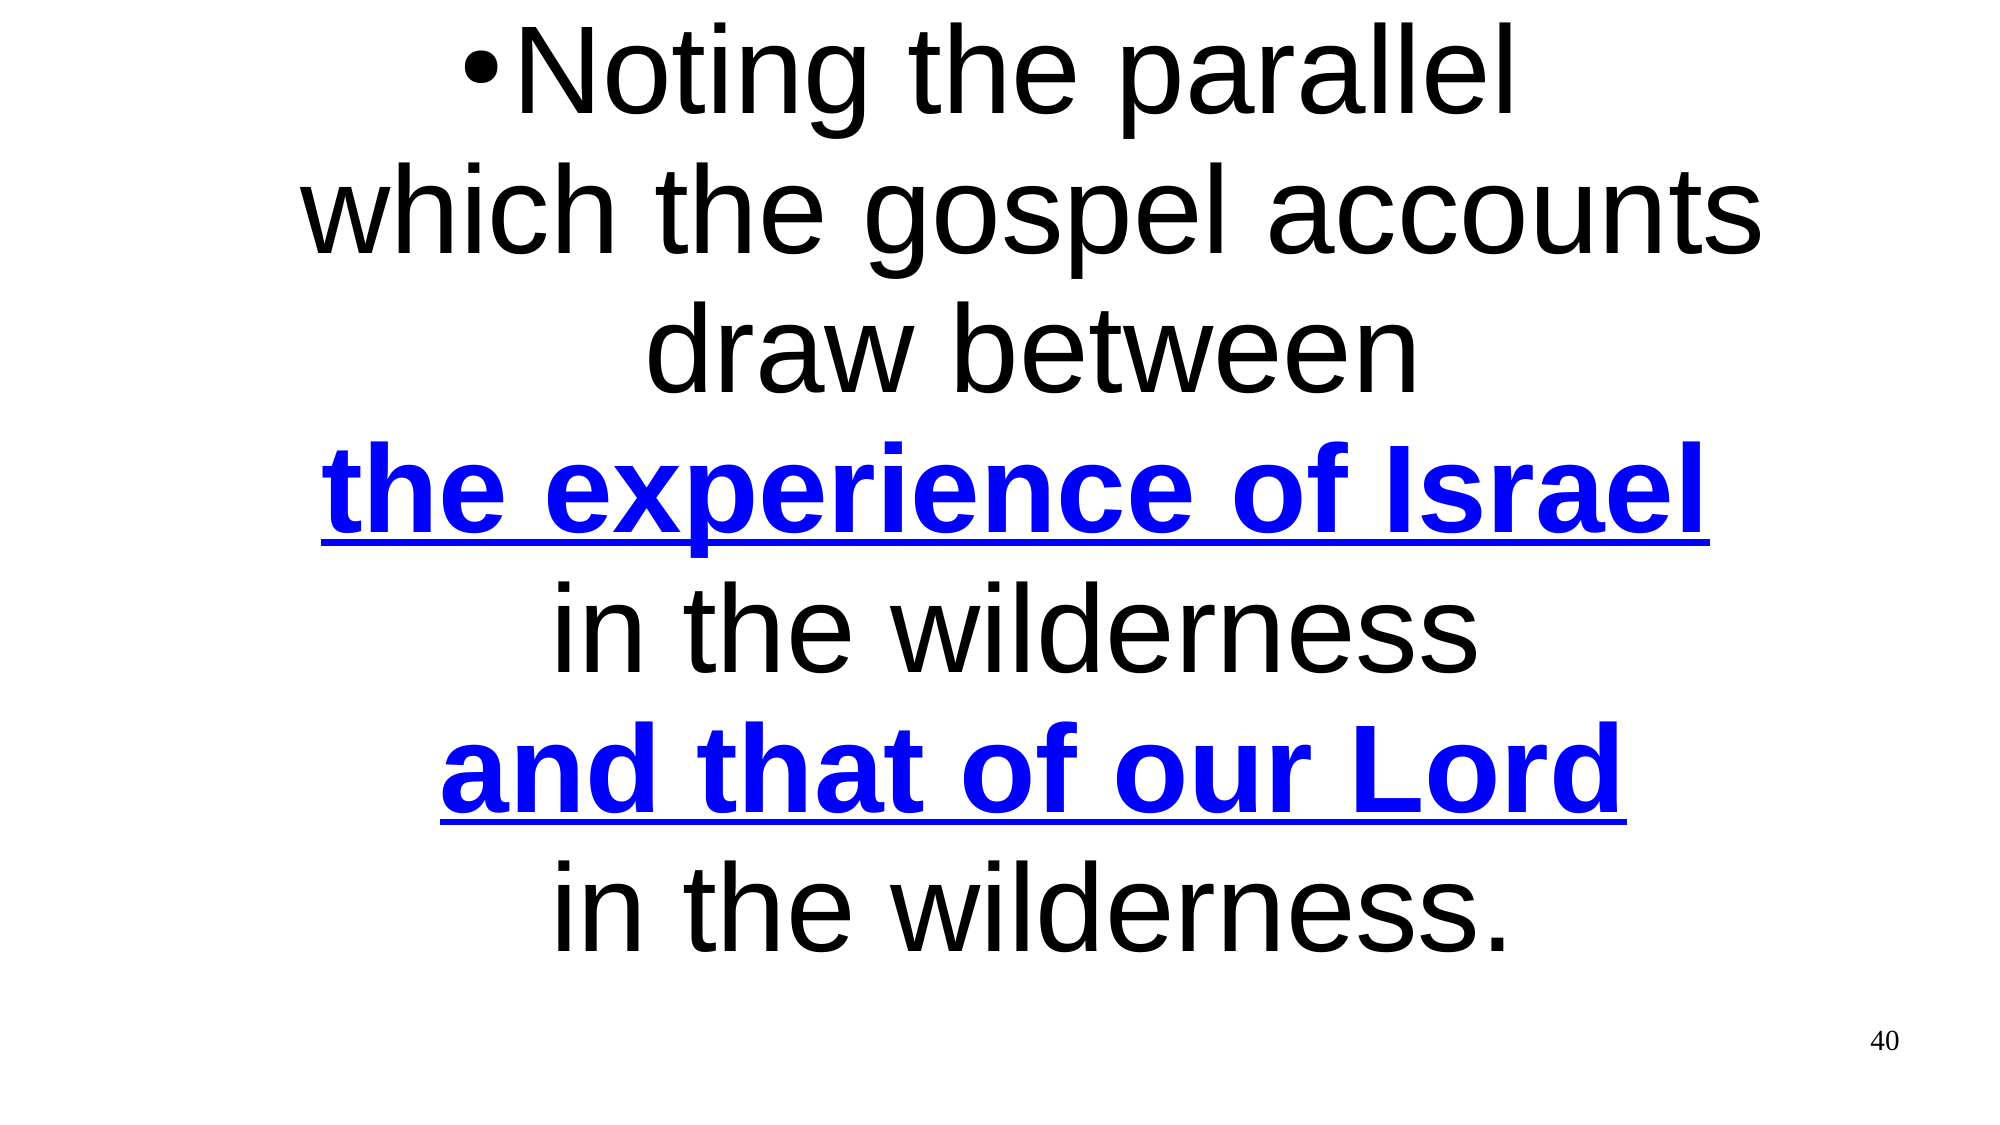

# Noting the parallel which the gospel accounts draw between the experience of Israel in the wilderness and that of our Lord in the wilderness.
40